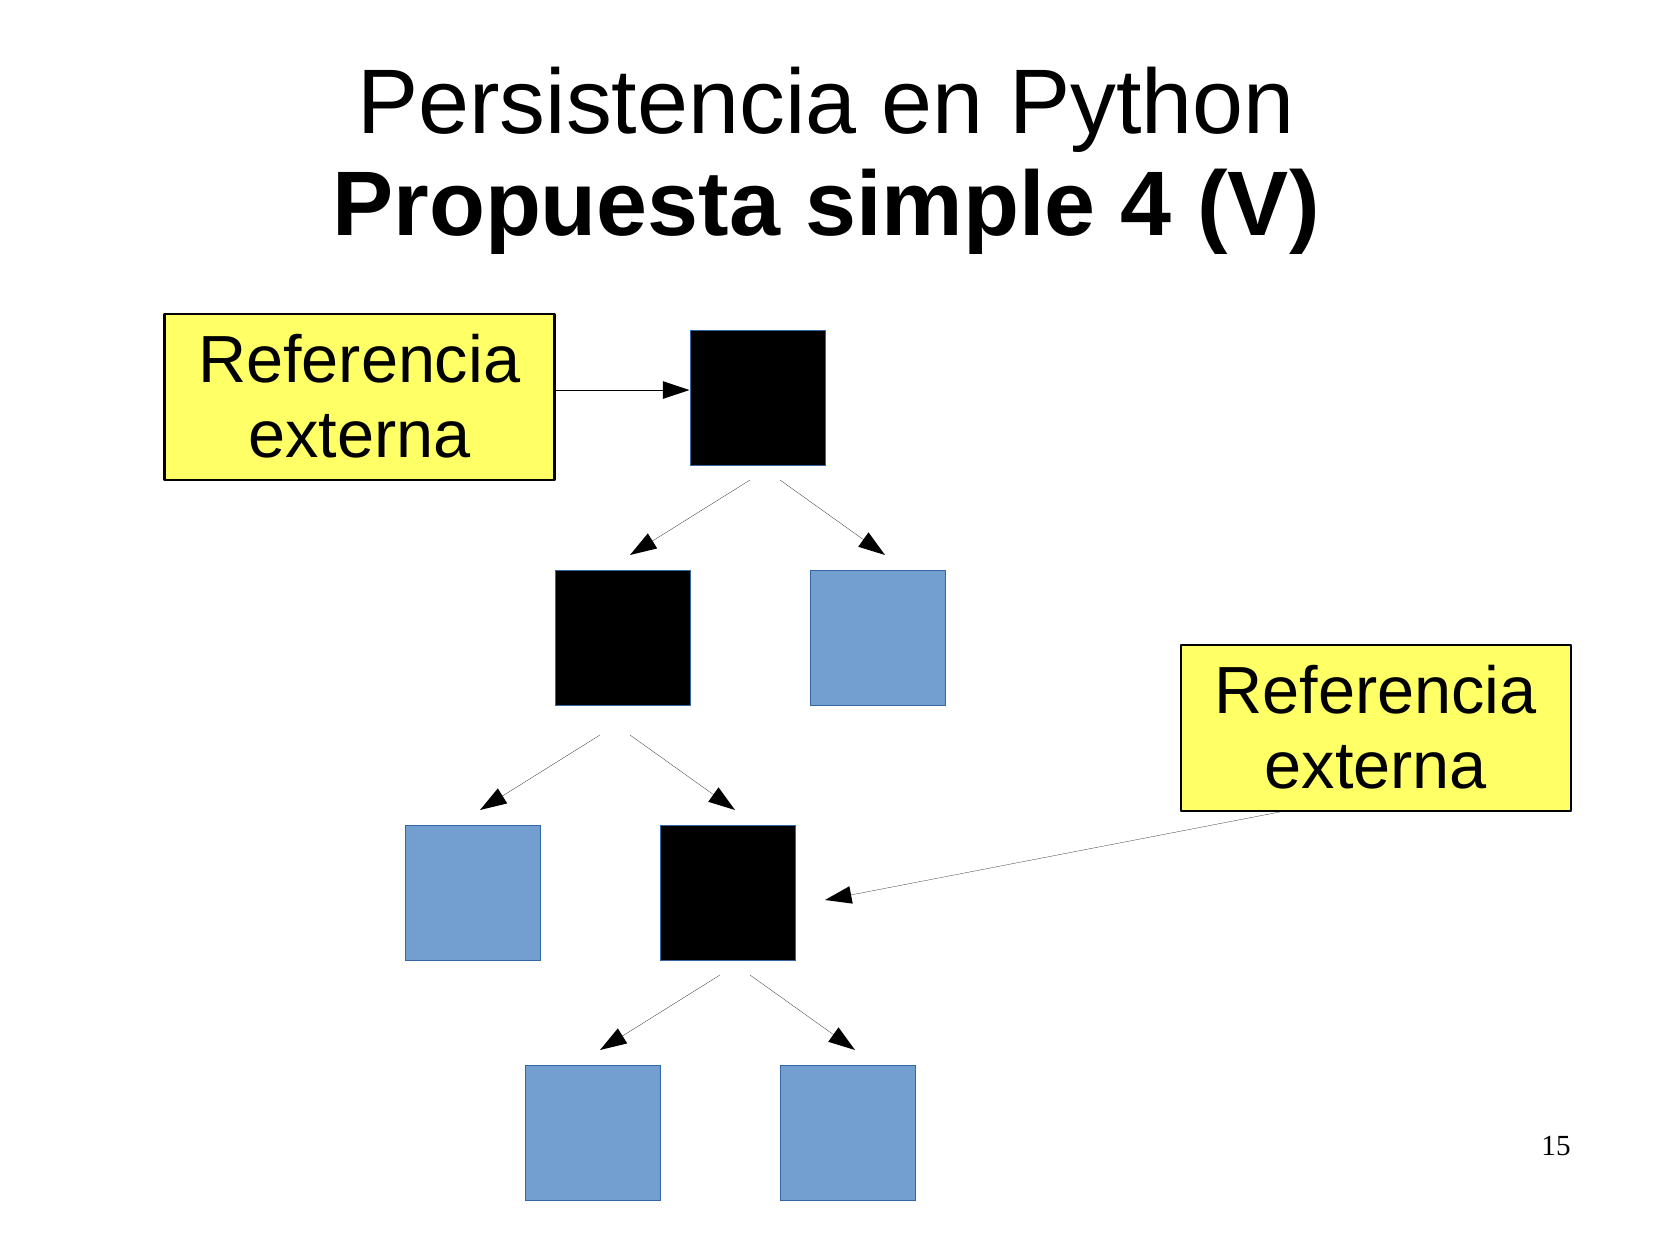

# Persistencia en Python Propuesta simple 4 (V)
Referencia externa
Referencia externa
15